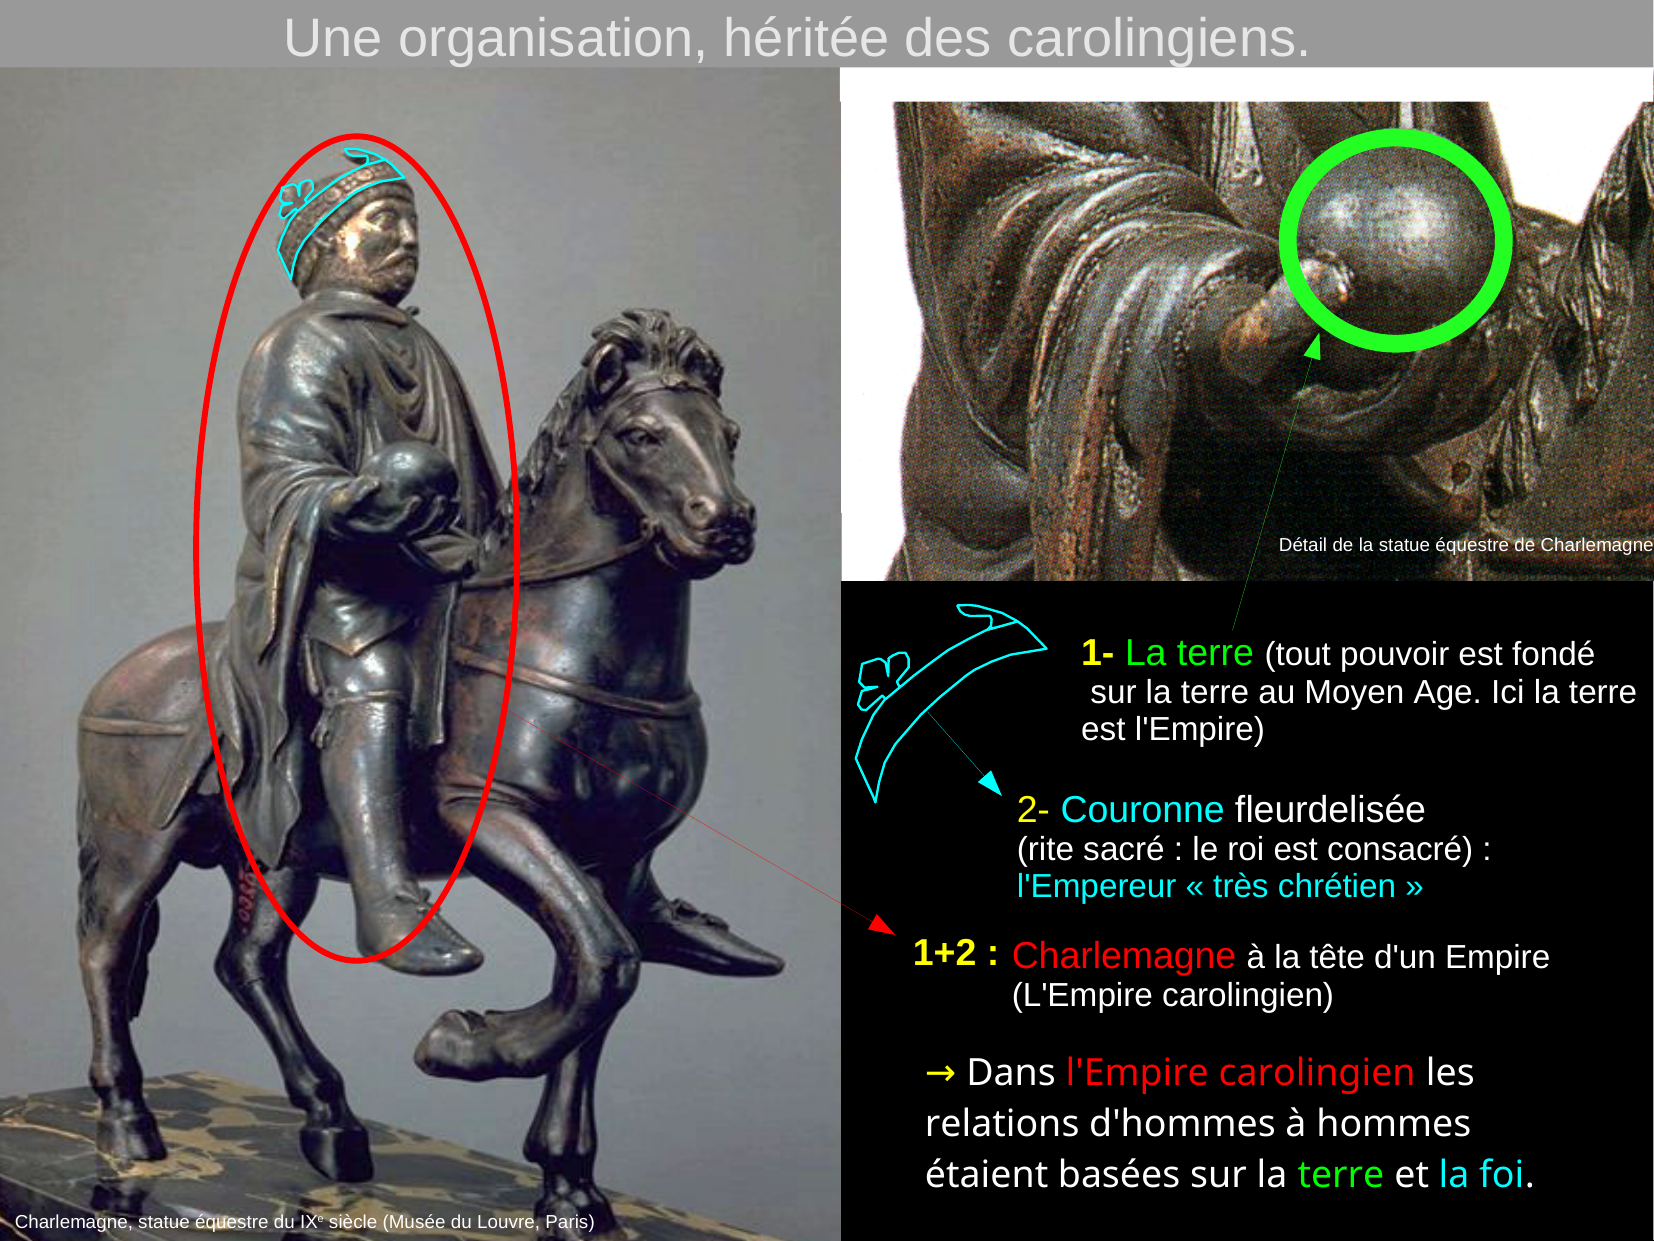

Une organisation, héritée des carolingiens.
Détail de la statue équestre de Charlemagne
1- La terre (tout pouvoir est fondé
 sur la terre au Moyen Age. Ici la terre est l'Empire)
2- Couronne fleurdelisée
(rite sacré : le roi est consacré) : l'Empereur « très chrétien »
1+2 :
Charlemagne à la tête d'un Empire
(L'Empire carolingien)
→ Dans l'Empire carolingien les relations d'hommes à hommes étaient basées sur la terre et la foi.
Charlemagne, statue équestre du IXe siècle (Musée du Louvre, Paris)